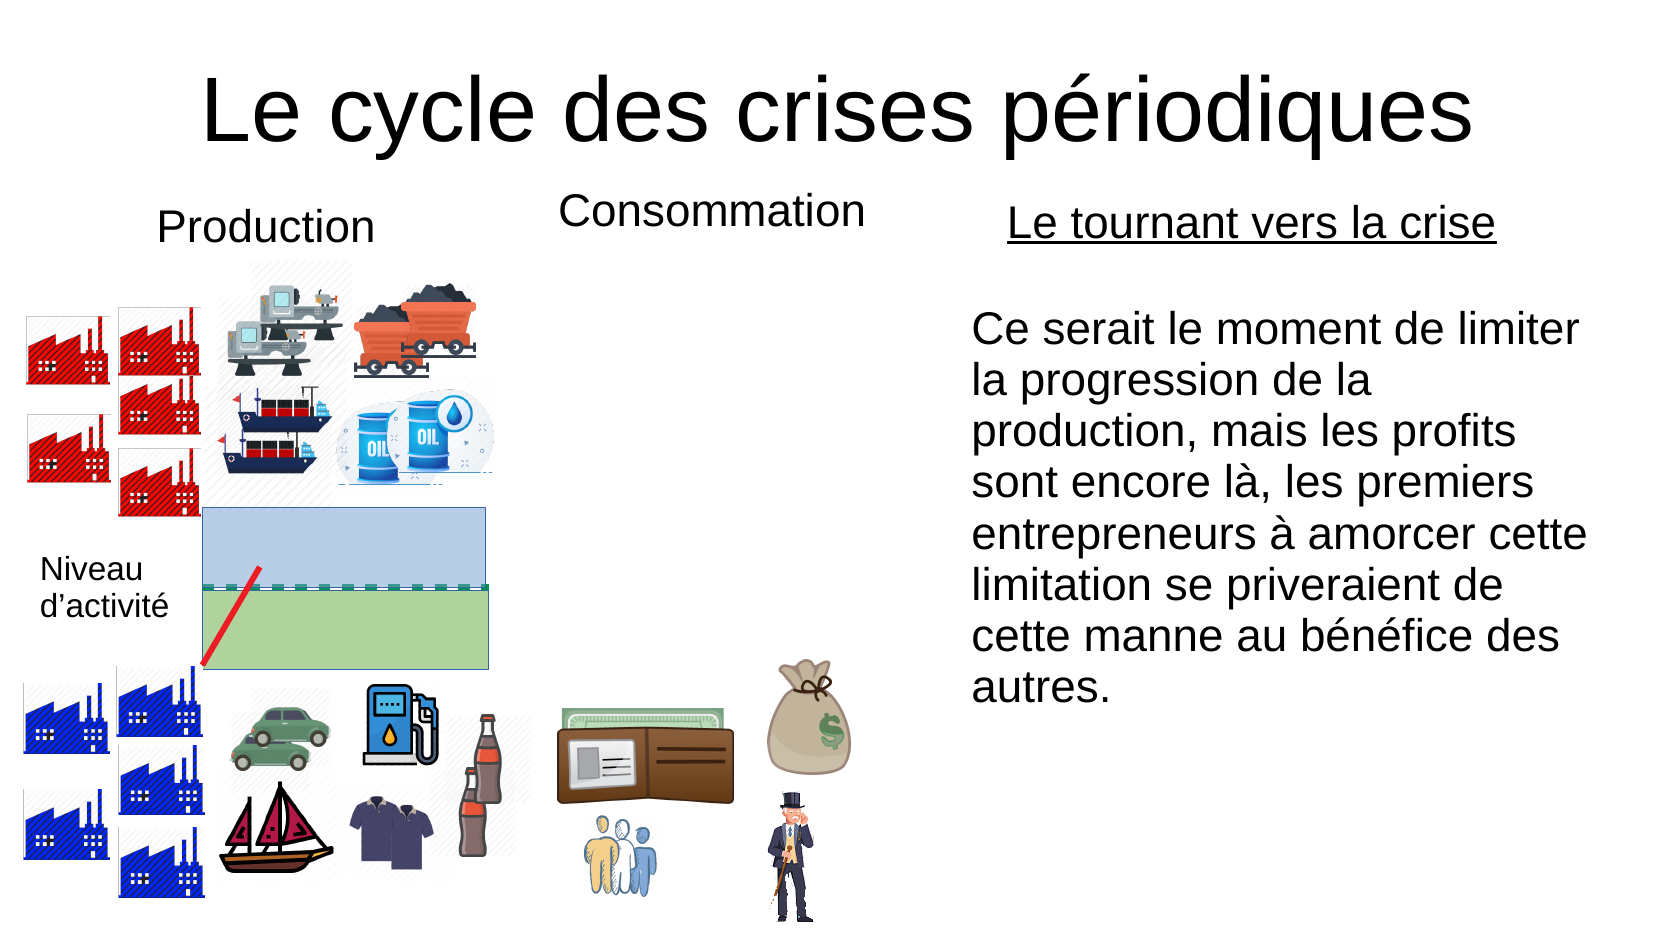

# Le cycle des crises périodiques
Consommation
Le tournant vers la crise
Production
Ce serait le moment de limiter la progression de la production, mais les profits sont encore là, les premiers entrepreneurs à amorcer cette limitation se priveraient de cette manne au bénéfice des autres.
Niveau d’activité